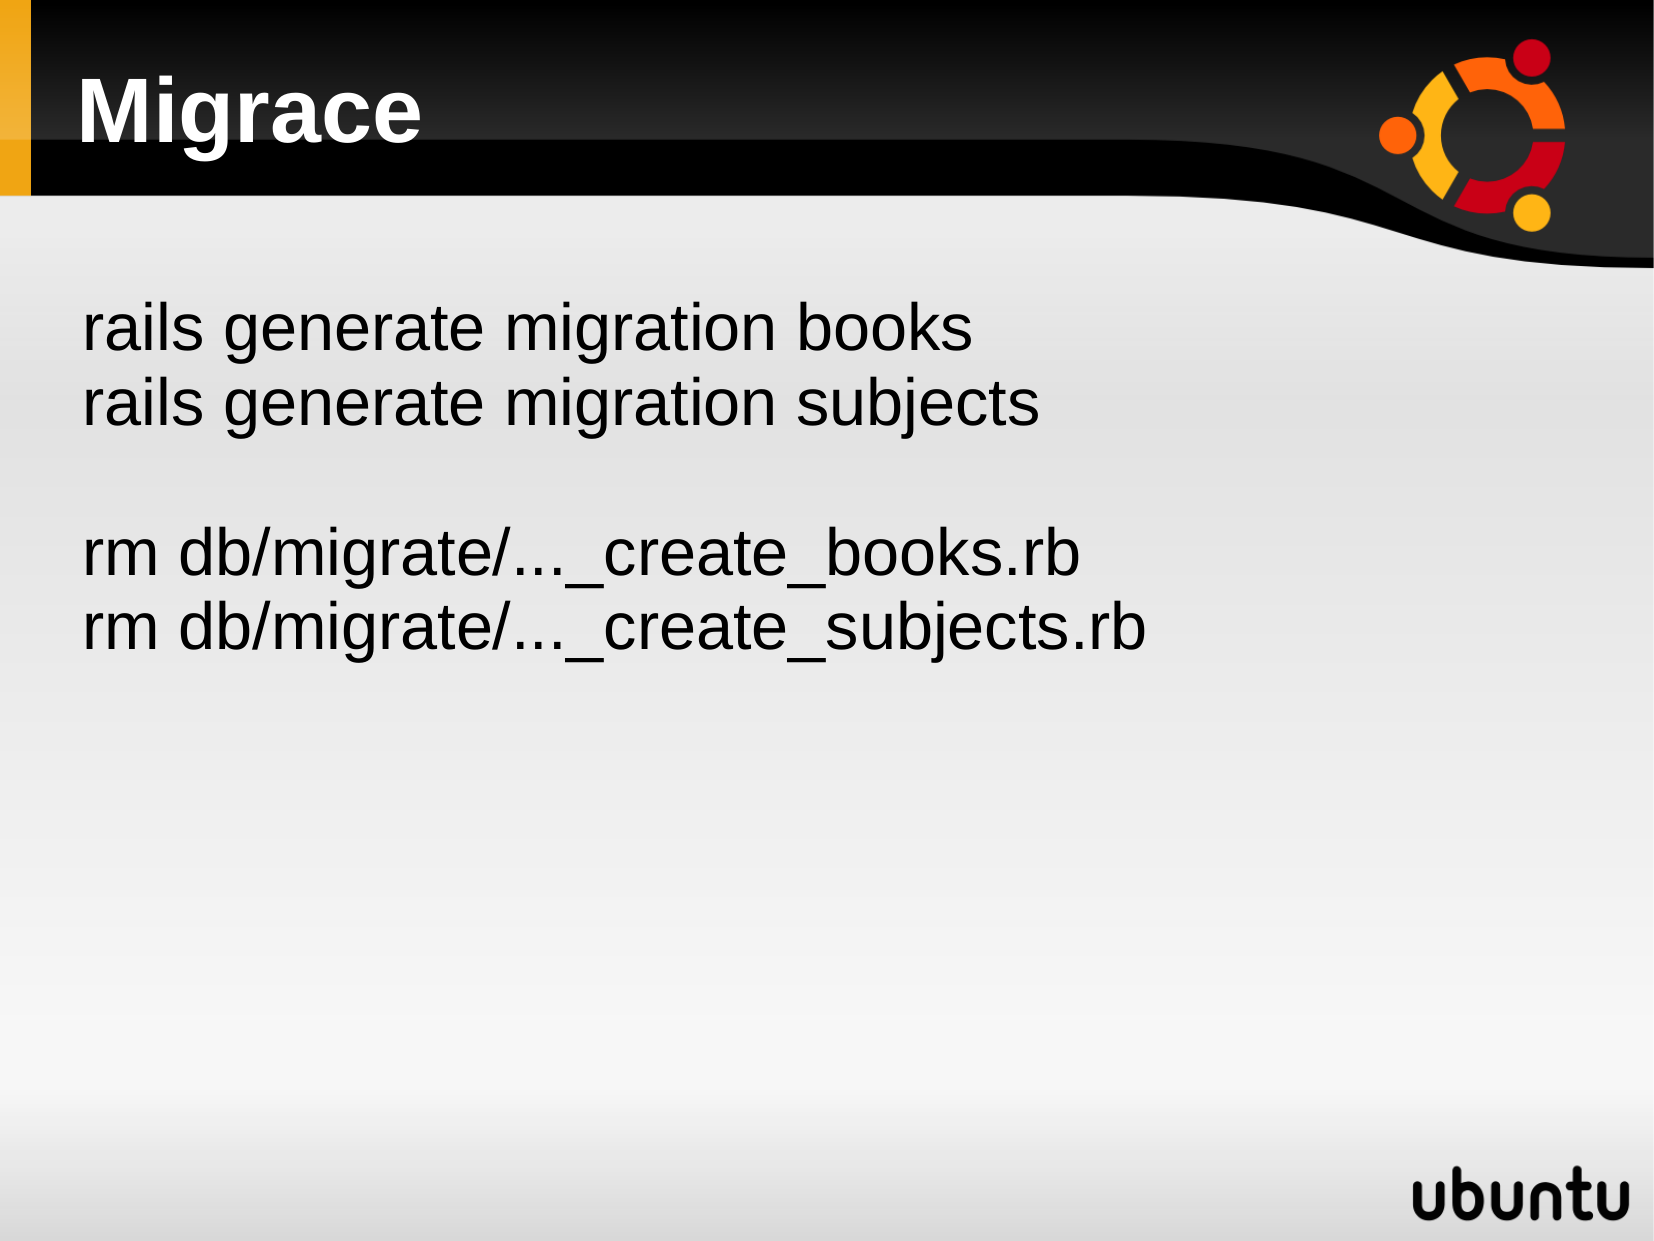

# Migrace
rails generate migration books
rails generate migration subjects
rm db/migrate/..._create_books.rb
rm db/migrate/..._create_subjects.rb